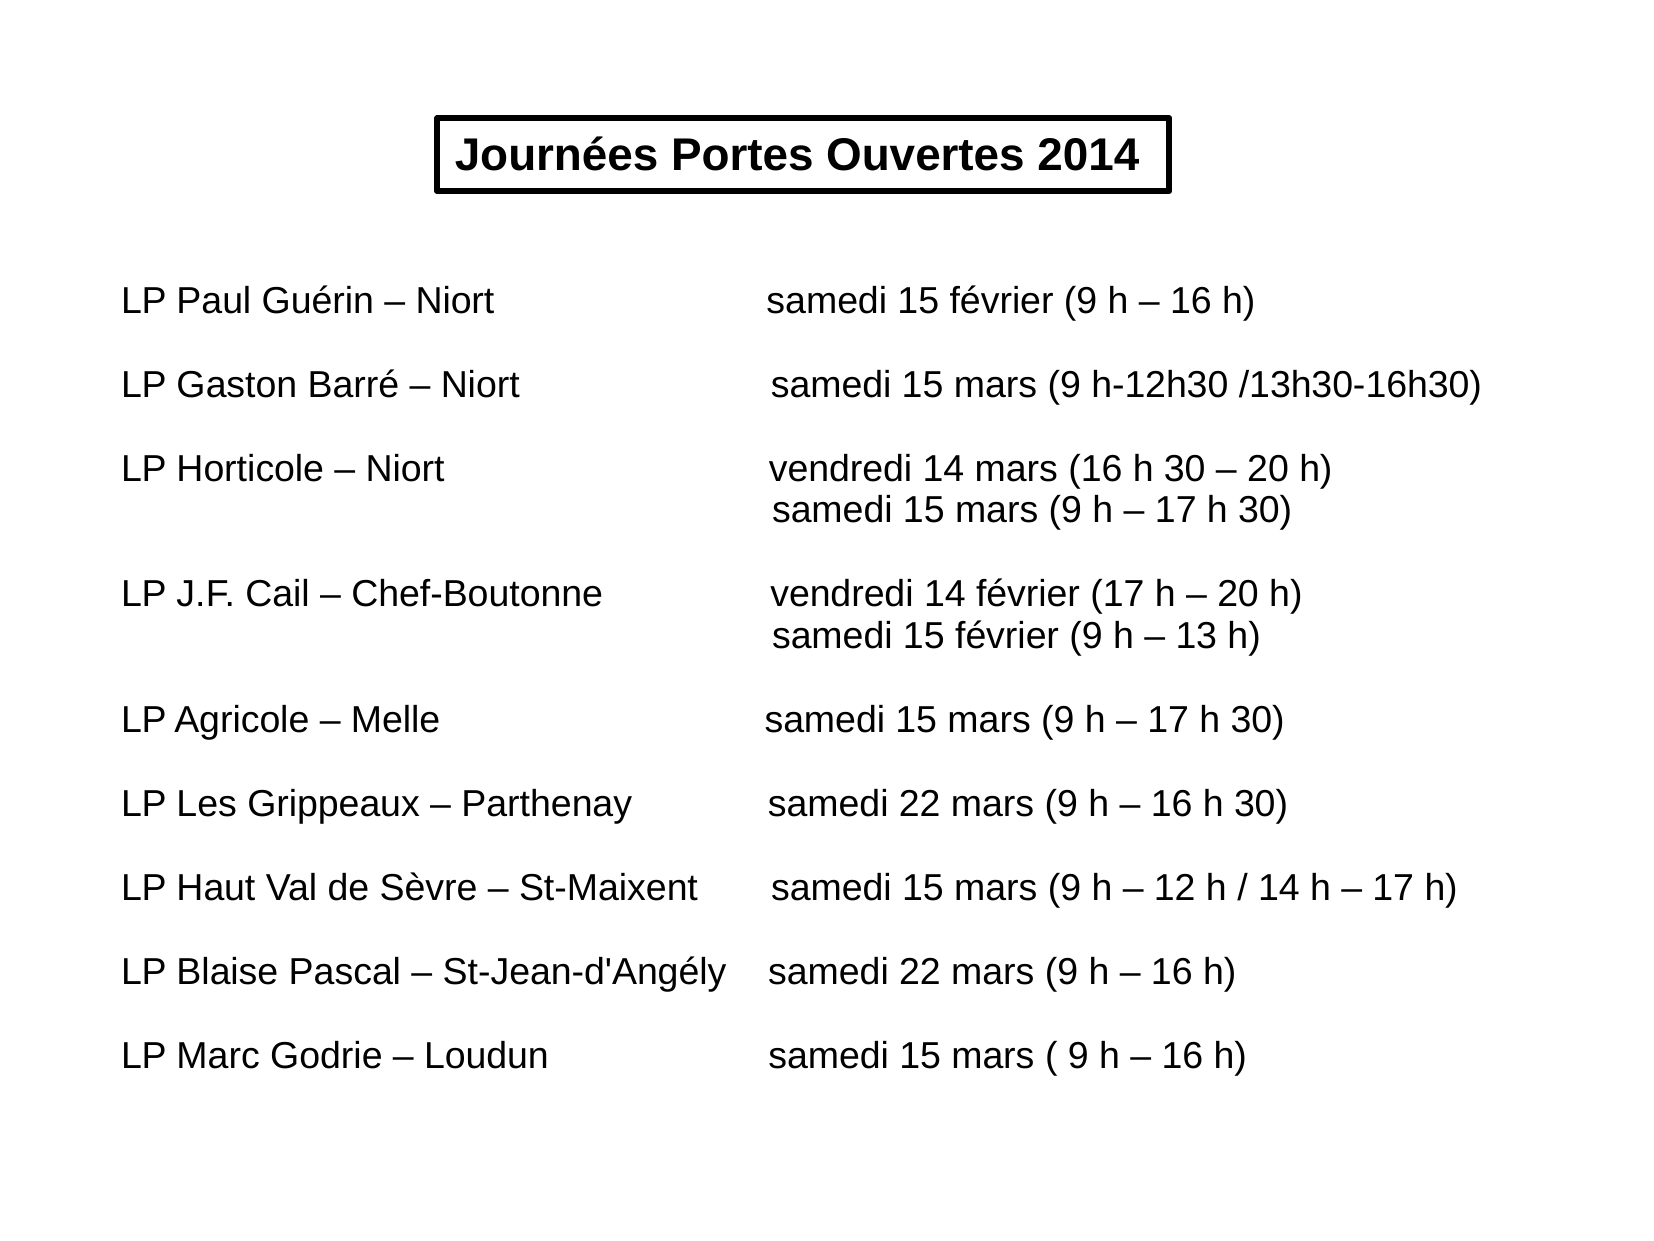

Journées Portes Ouvertes 2014
LP Paul Guérin – Niort samedi 15 février (9 h – 16 h)
LP Gaston Barré – Niort samedi 15 mars (9 h-12h30 /13h30-16h30)
LP Horticole – Niort vendredi 14 mars (16 h 30 – 20 h)
 samedi 15 mars (9 h – 17 h 30)
LP J.F. Cail – Chef-Boutonne vendredi 14 février (17 h – 20 h)
 samedi 15 février (9 h – 13 h)
LP Agricole – Melle samedi 15 mars (9 h – 17 h 30)
LP Les Grippeaux – Parthenay samedi 22 mars (9 h – 16 h 30)
LP Haut Val de Sèvre – St-Maixent samedi 15 mars (9 h – 12 h / 14 h – 17 h)
LP Blaise Pascal – St-Jean-d'Angély samedi 22 mars (9 h – 16 h)
LP Marc Godrie – Loudun samedi 15 mars ( 9 h – 16 h)